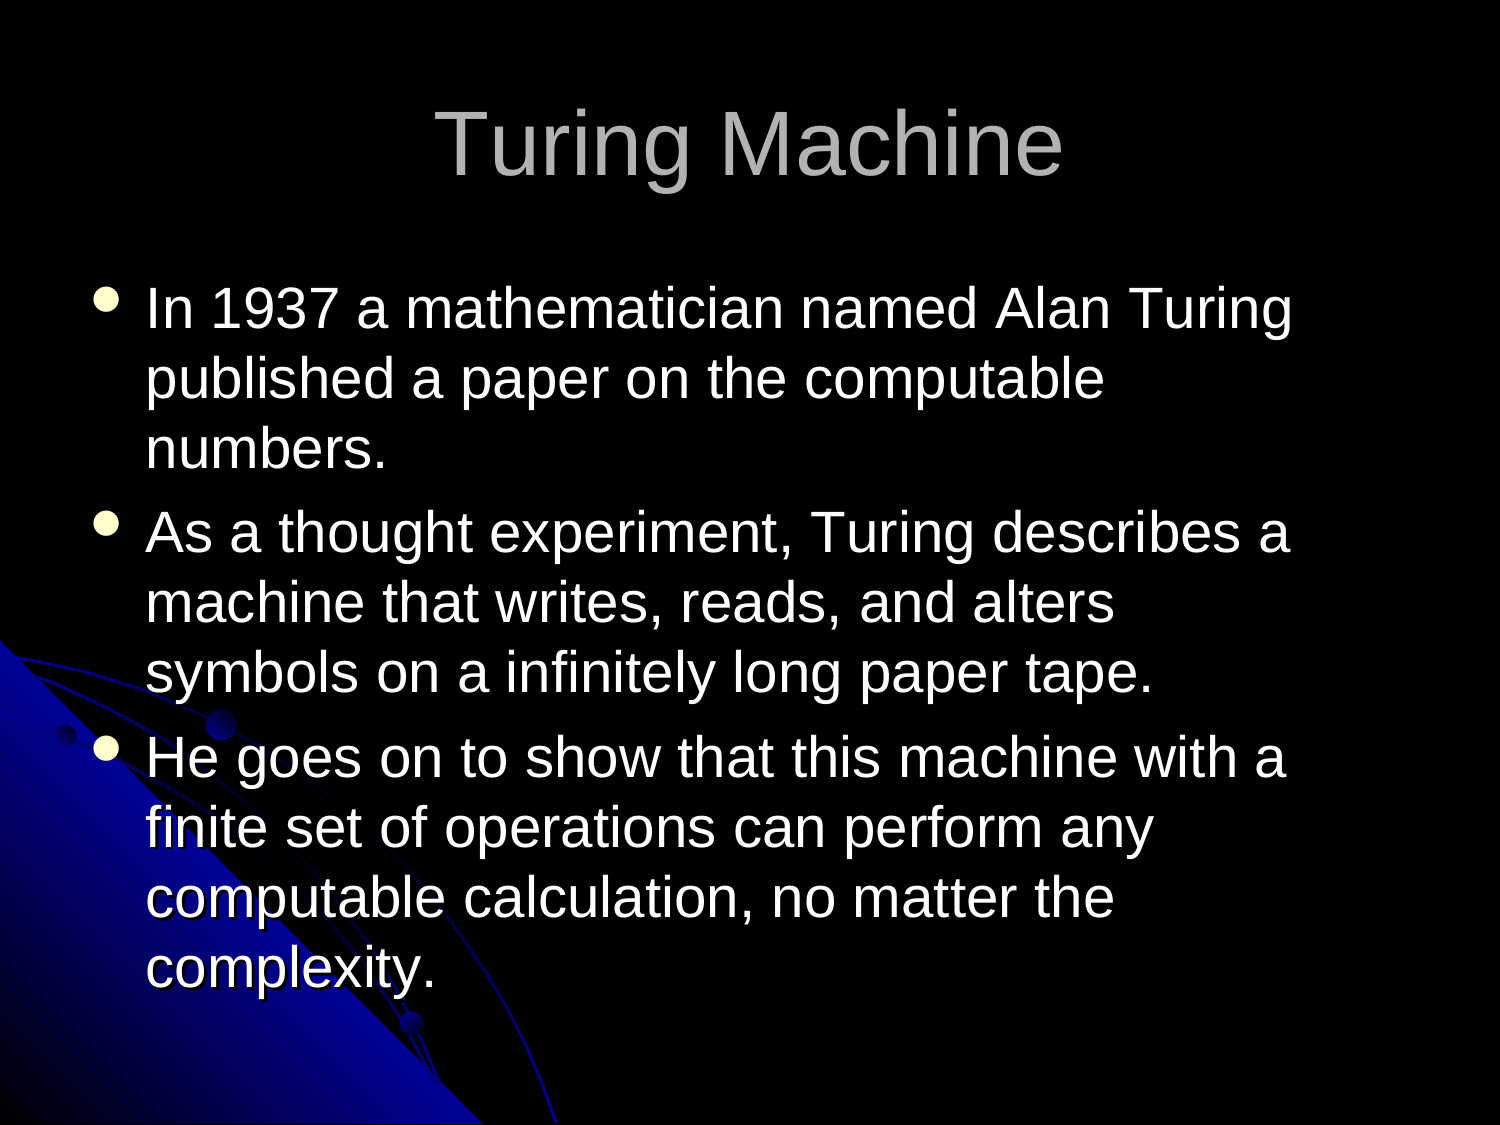

# Turing Machine
In 1937 a mathematician named Alan Turing published a paper on the computable numbers.
As a thought experiment, Turing describes a machine that writes, reads, and alters symbols on a infinitely long paper tape.
He goes on to show that this machine with a finite set of operations can perform any computable calculation, no matter the complexity.